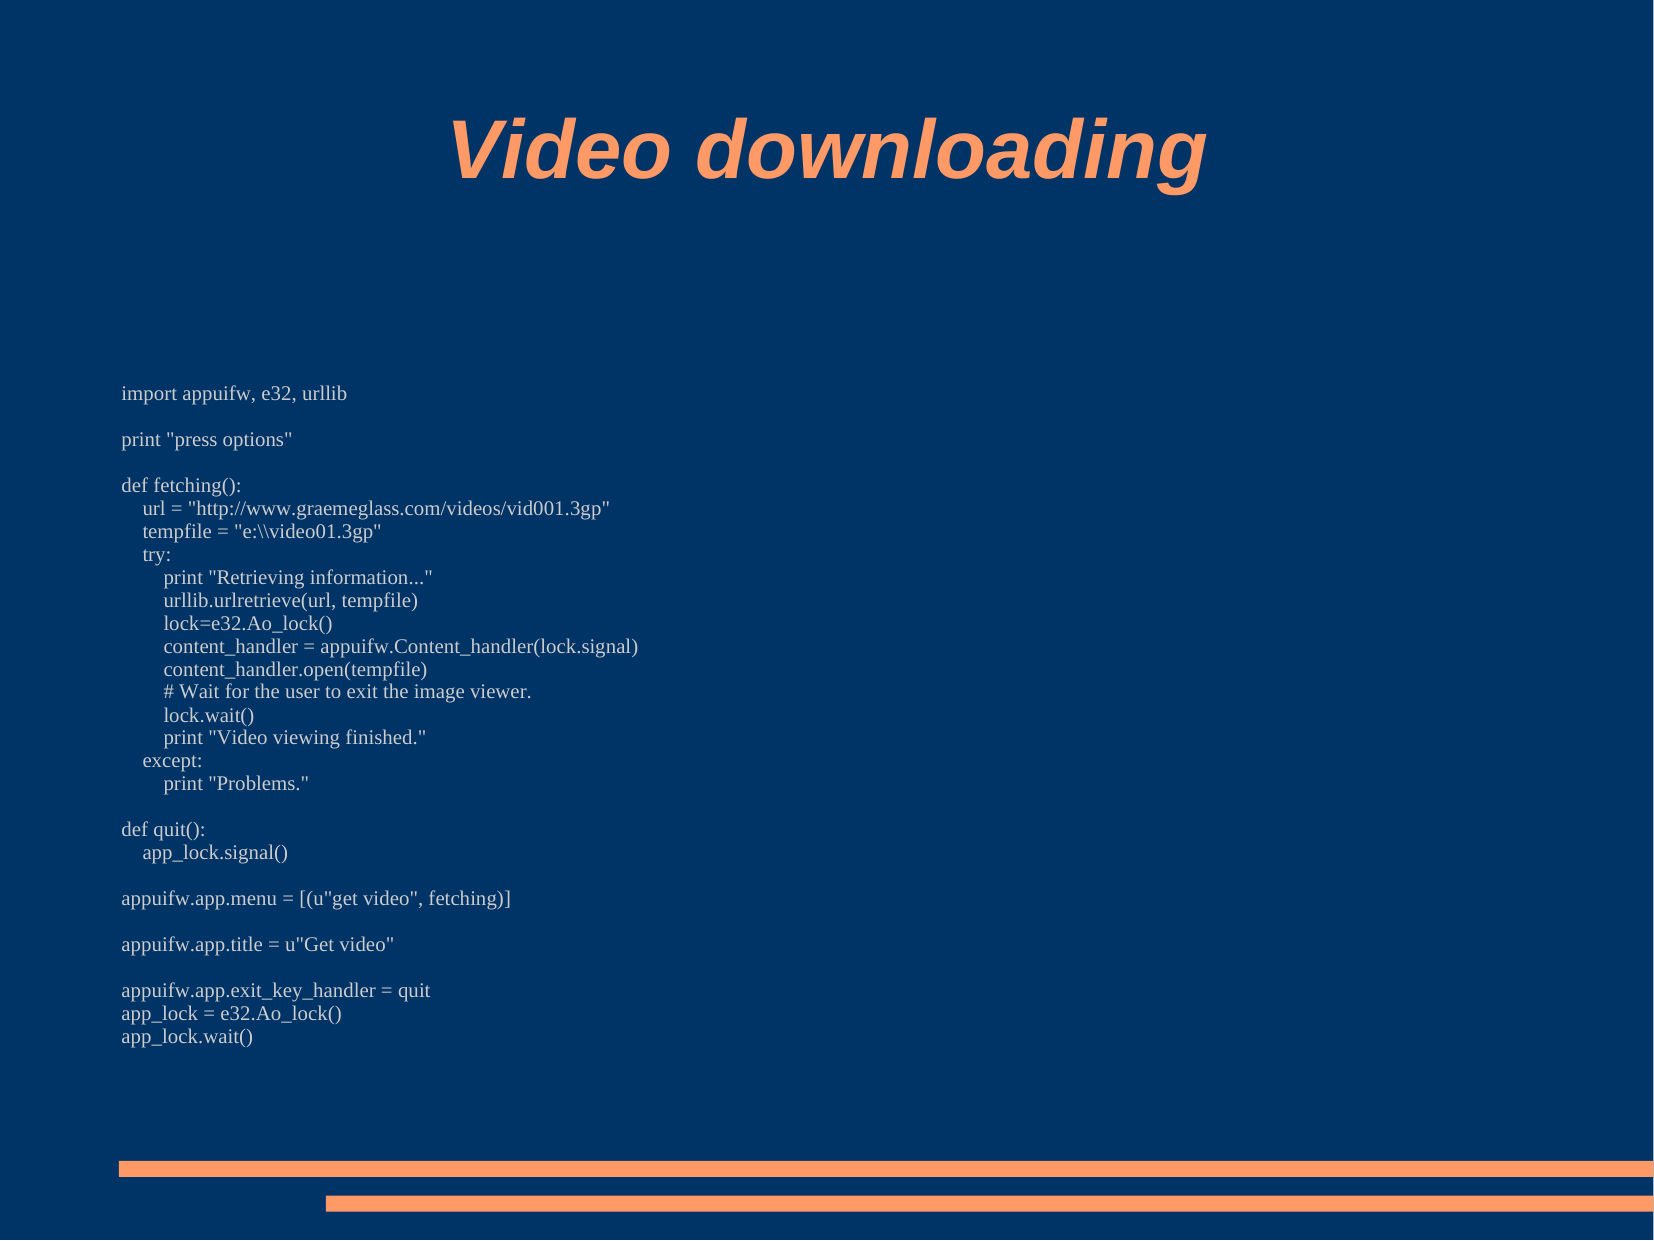

# Video downloading
import appuifw, e32, urllib
print "press options"
def fetching():
 url = "http://www.graemeglass.com/videos/vid001.3gp"
 tempfile = "e:\\video01.3gp"
 try:
 print "Retrieving information..."
 urllib.urlretrieve(url, tempfile)
 lock=e32.Ao_lock()
 content_handler = appuifw.Content_handler(lock.signal)
 content_handler.open(tempfile)
 # Wait for the user to exit the image viewer.
 lock.wait()
 print "Video viewing finished."
 except:
 print "Problems."
def quit():
 app_lock.signal()
appuifw.app.menu = [(u"get video", fetching)]
appuifw.app.title = u"Get video"
appuifw.app.exit_key_handler = quit
app_lock = e32.Ao_lock()
app_lock.wait()